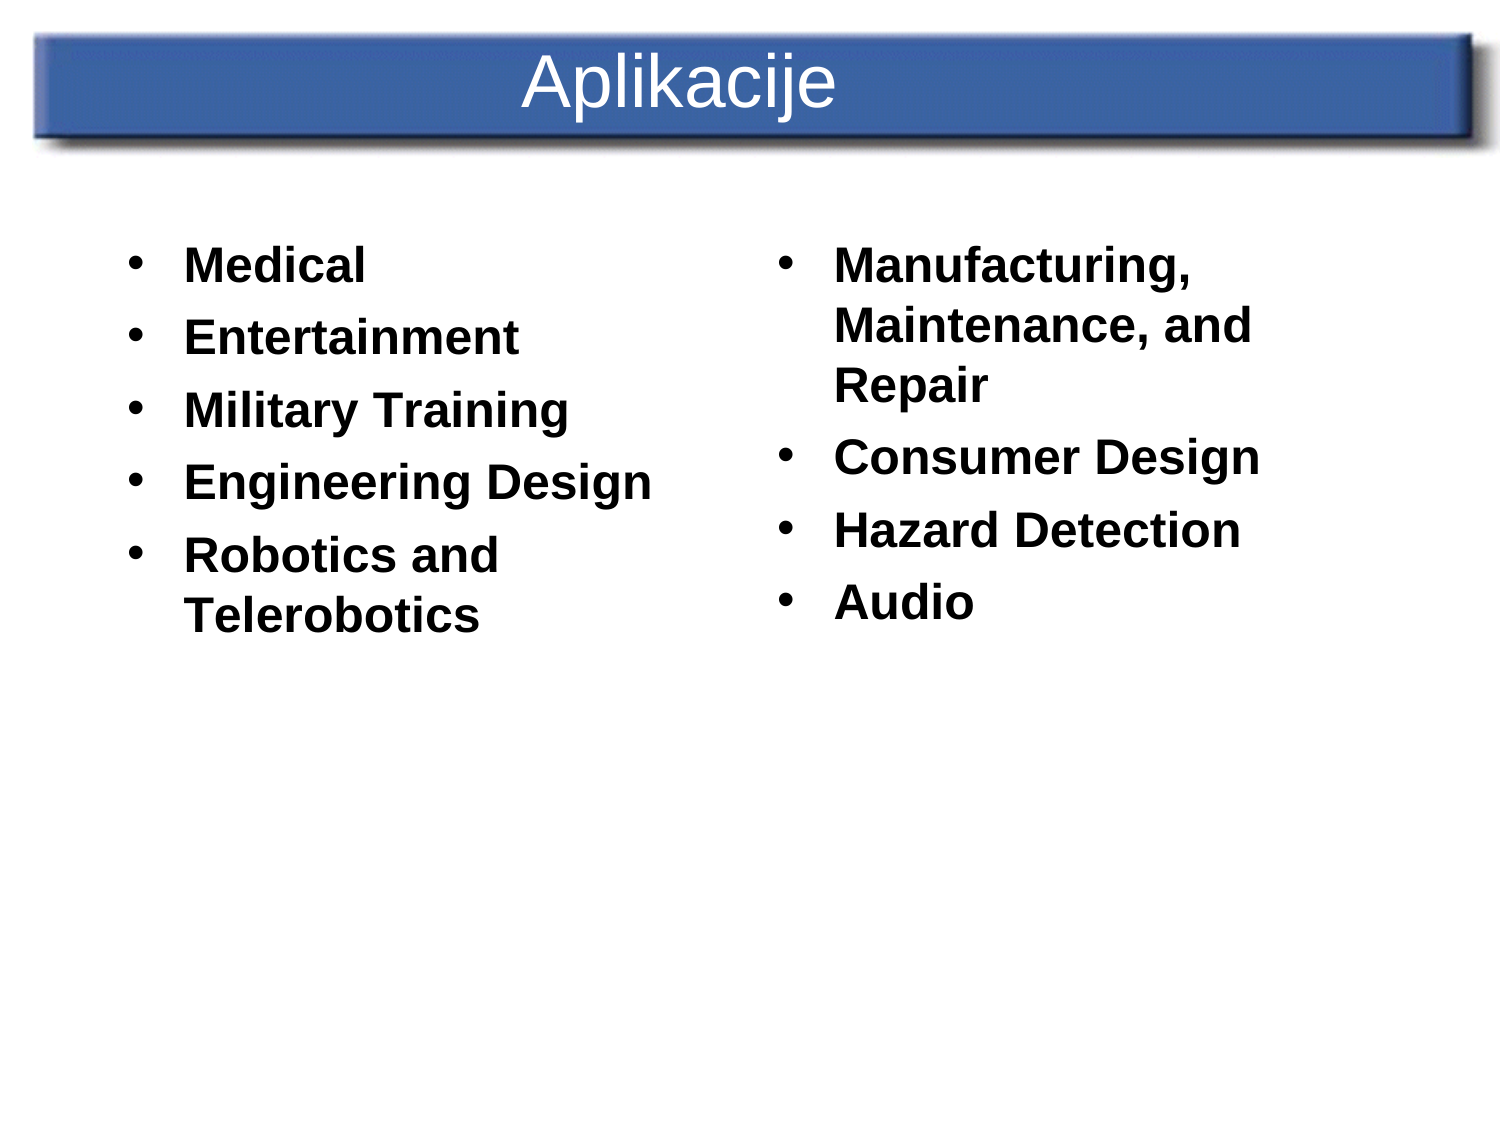

# Aplikacije
Medical
Entertainment
Military Training
Engineering Design
Robotics and Telerobotics
Manufacturing, Maintenance, and Repair
Consumer Design
Hazard Detection
Audio